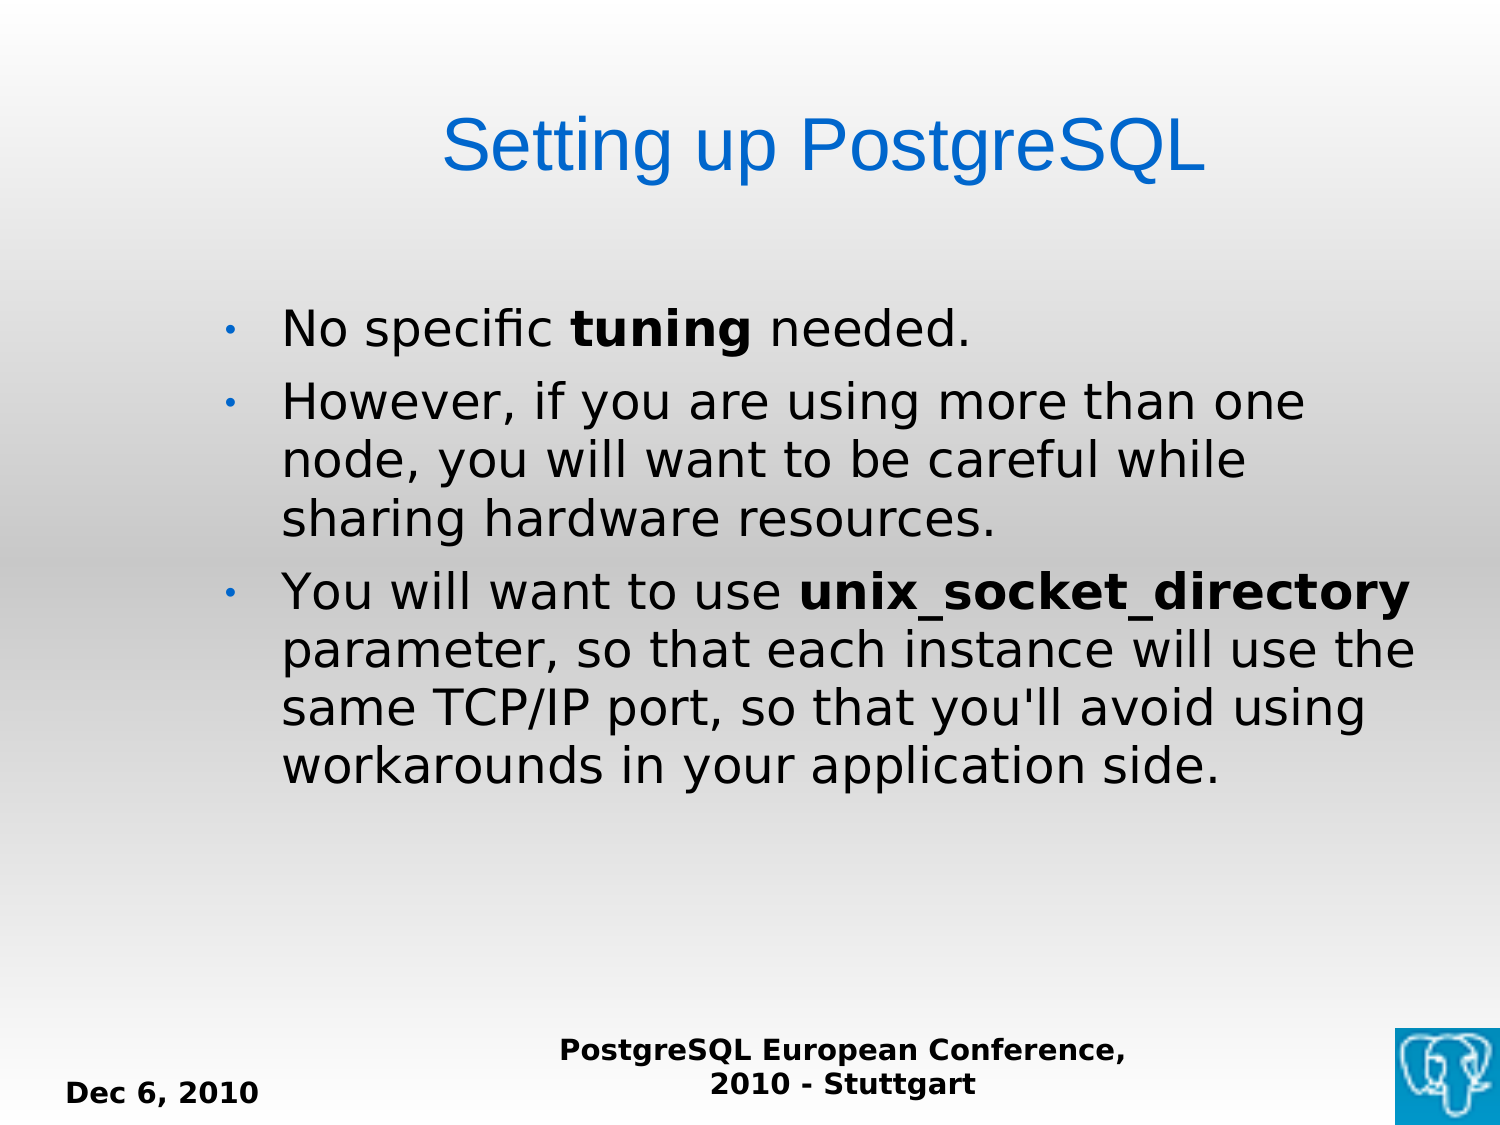

# Setting up PostgreSQL
No specific tuning needed.
However, if you are using more than one node, you will want to be careful while sharing hardware resources.
You will want to use unix_socket_directory parameter, so that each instance will use the same TCP/IP port, so that you'll avoid using workarounds in your application side.